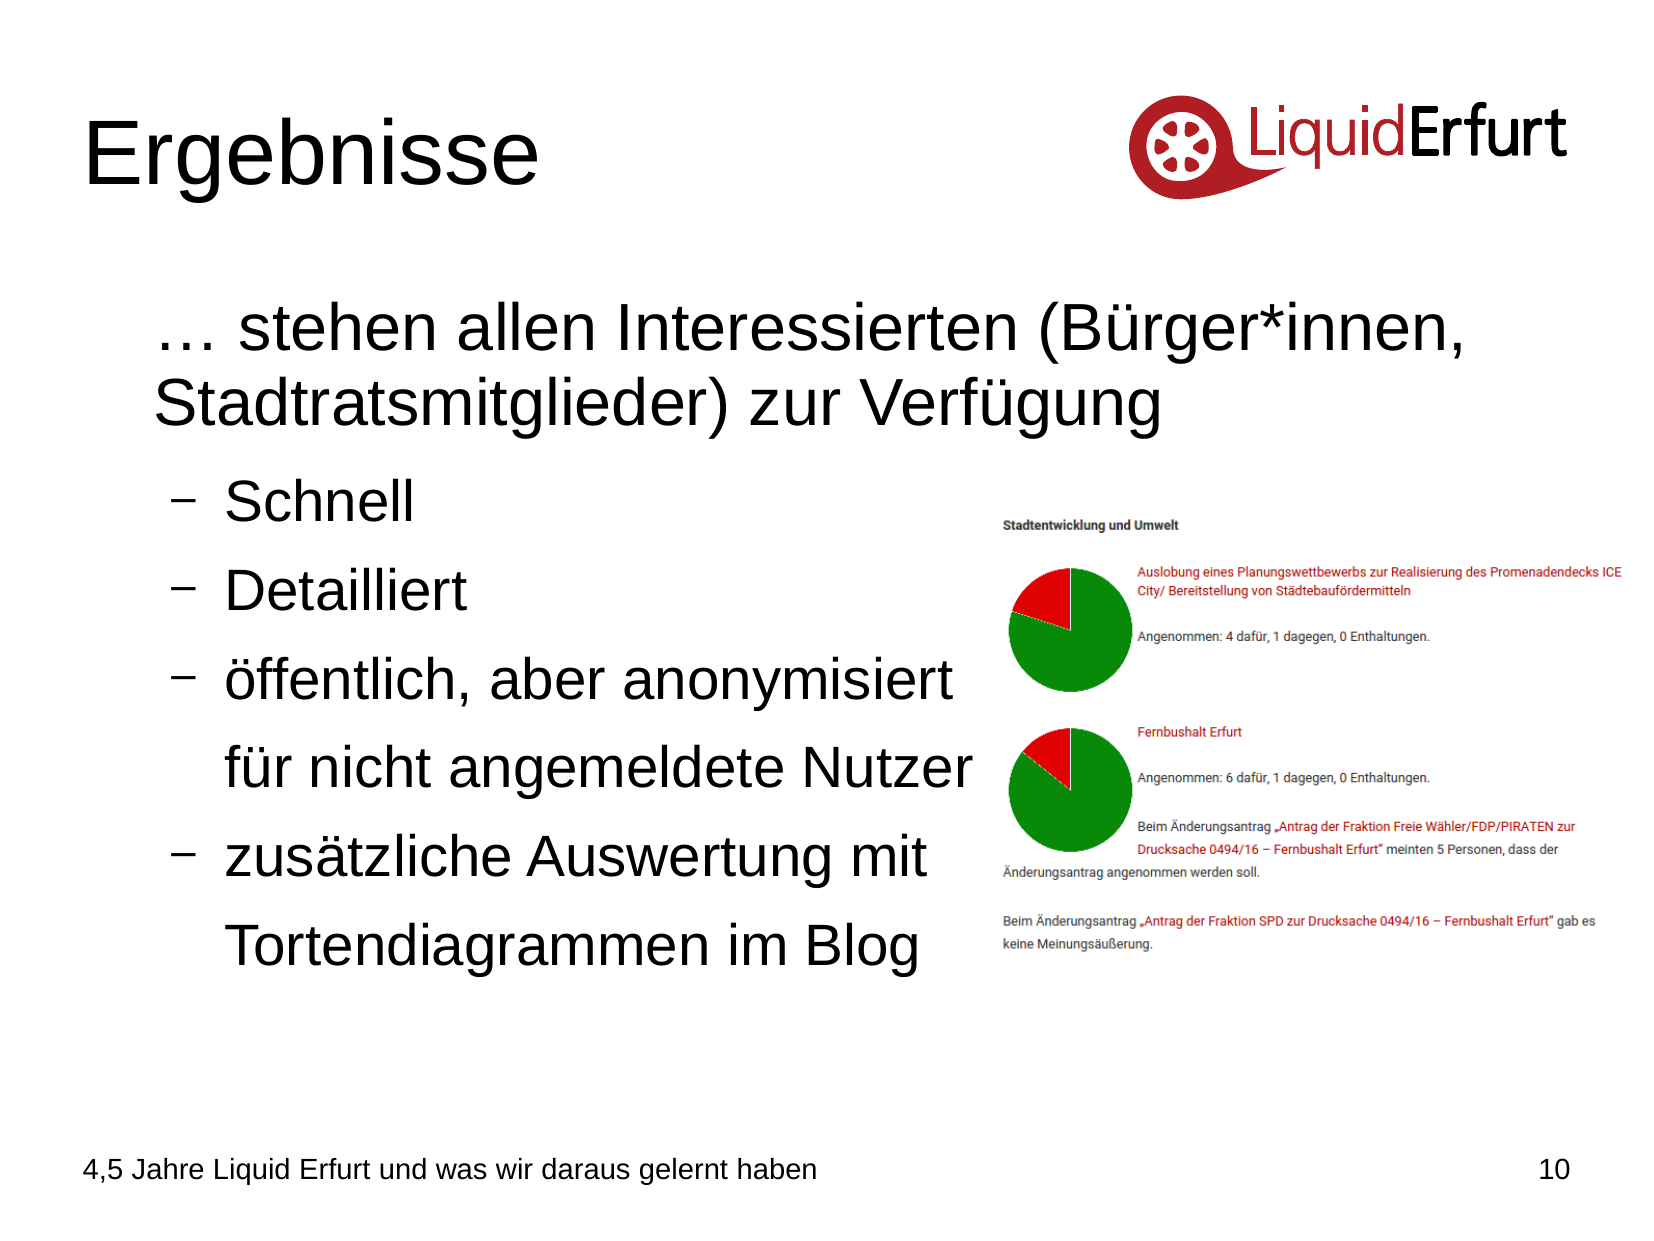

# Ergebnisse
… stehen allen Interessierten (Bürger*innen, Stadtratsmitglieder) zur Verfügung
Schnell
Detailliert
öffentlich, aber anonymisiert
für nicht angemeldete Nutzer
zusätzliche Auswertung mit
Tortendiagrammen im Blog
4,5 Jahre Liquid Erfurt und was wir daraus gelernt haben
10